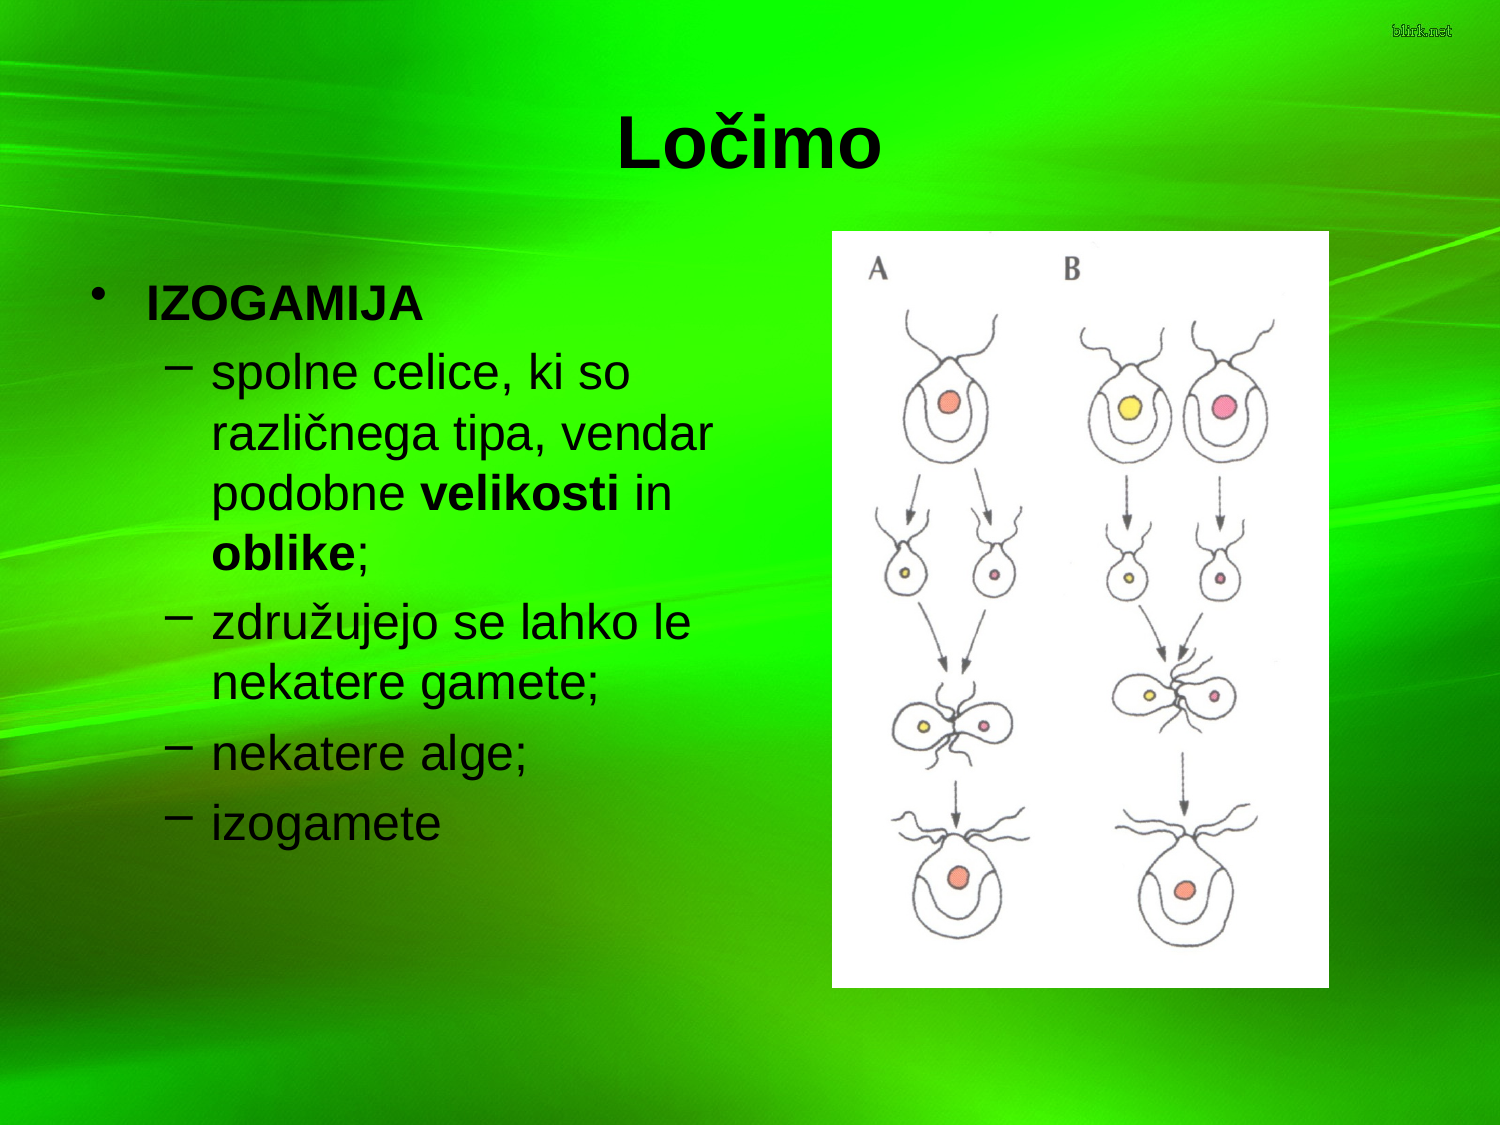

# Ločimo
IZOGAMIJA
spolne celice, ki so različnega tipa, vendar podobne velikosti in oblike;
združujejo se lahko le nekatere gamete;
nekatere alge;
izogamete